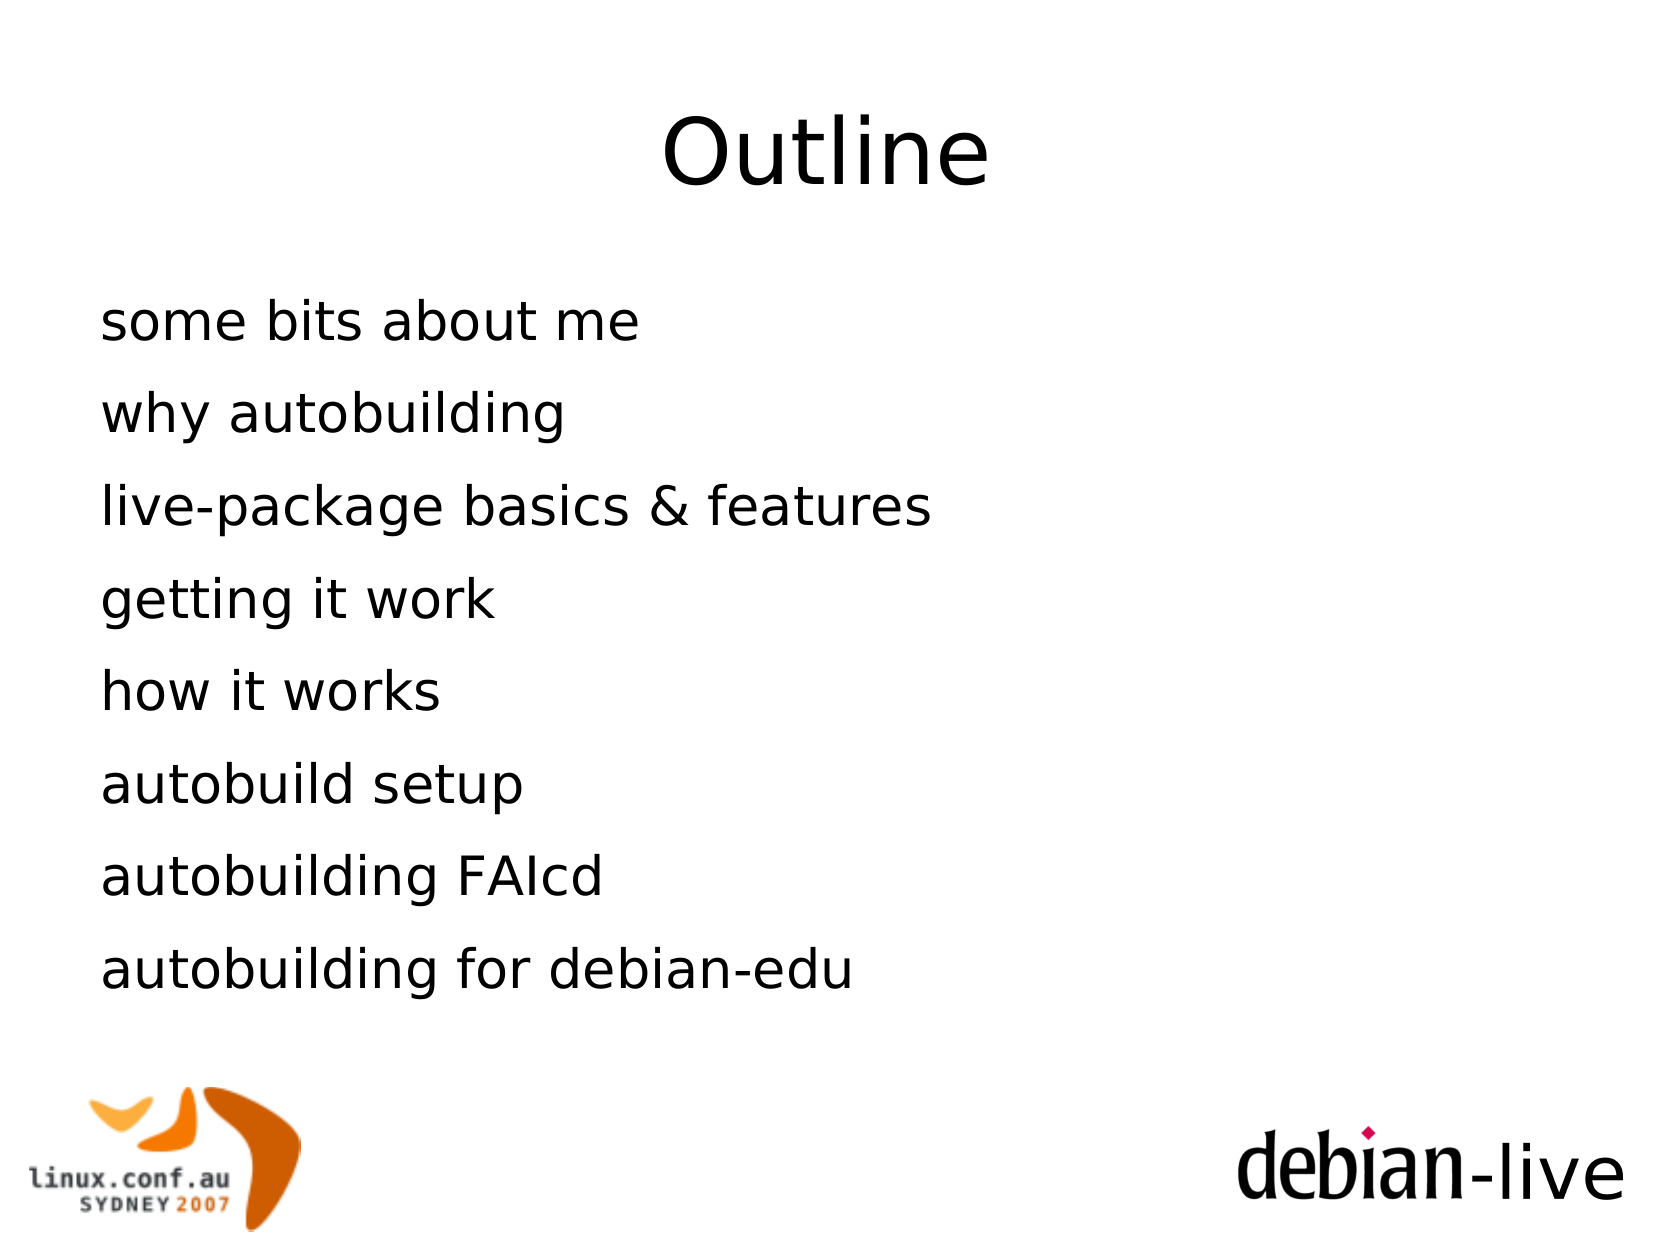

# Outline
some bits about me
why autobuilding
live-package basics & features
getting it work
how it works
autobuild setup
autobuilding FAIcd
autobuilding for debian-edu